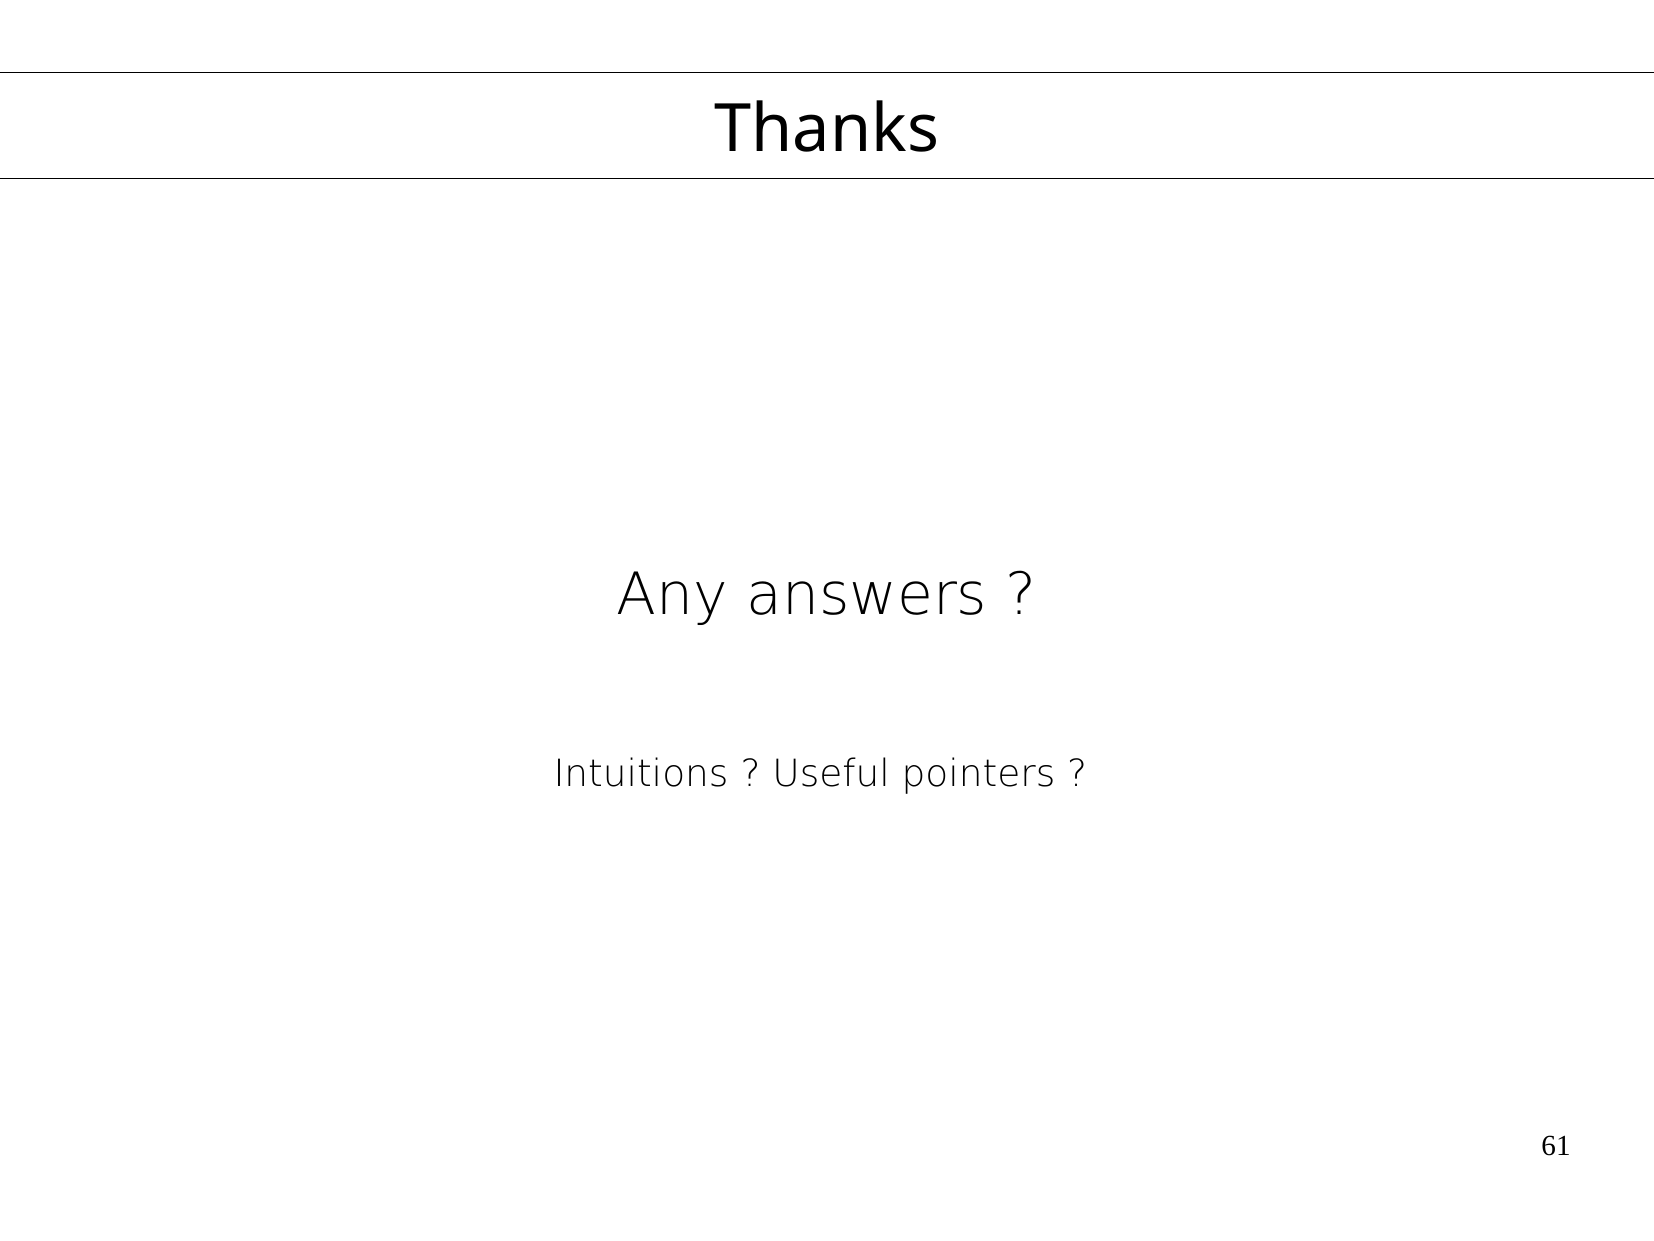

⋈⊕⋁⋀⇒∣≪≫∈
Thanks
Any answers ?
Intuitions ? Useful pointers ?
61